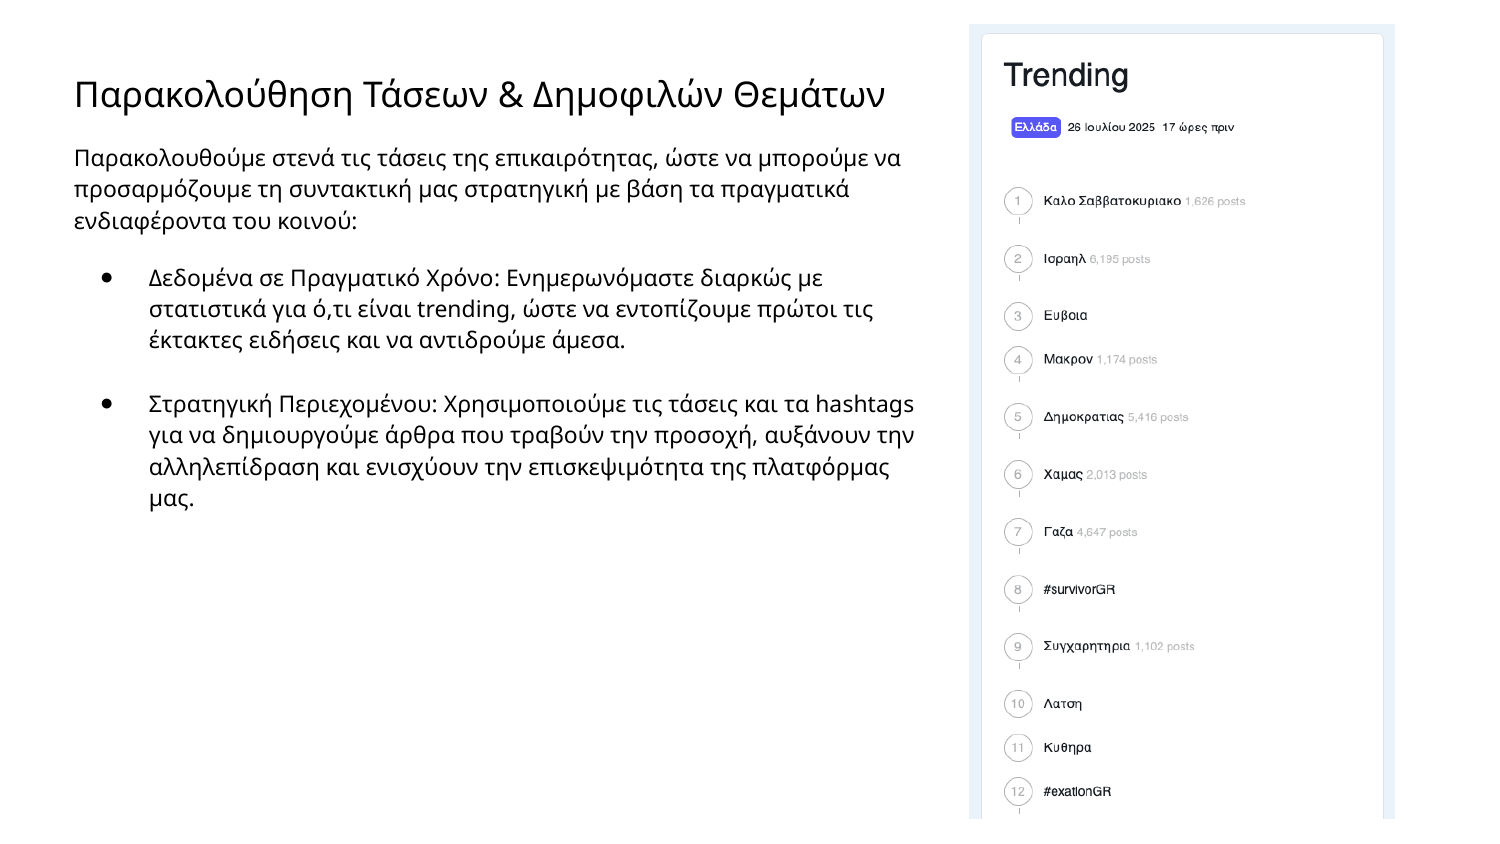

Παρακολούθηση Τάσεων & Δημοφιλών Θεμάτων
Παρακολουθούμε στενά τις τάσεις της επικαιρότητας, ώστε να μπορούμε να προσαρμόζουμε τη συντακτική μας στρατηγική με βάση τα πραγματικά ενδιαφέροντα του κοινού:
Δεδομένα σε Πραγματικό Χρόνο: Ενημερωνόμαστε διαρκώς με στατιστικά για ό,τι είναι trending, ώστε να εντοπίζουμε πρώτοι τις έκτακτες ειδήσεις και να αντιδρούμε άμεσα.
Στρατηγική Περιεχομένου: Χρησιμοποιούμε τις τάσεις και τα hashtags για να δημιουργούμε άρθρα που τραβούν την προσοχή, αυξάνουν την αλληλεπίδραση και ενισχύουν την επισκεψιμότητα της πλατφόρμας μας.